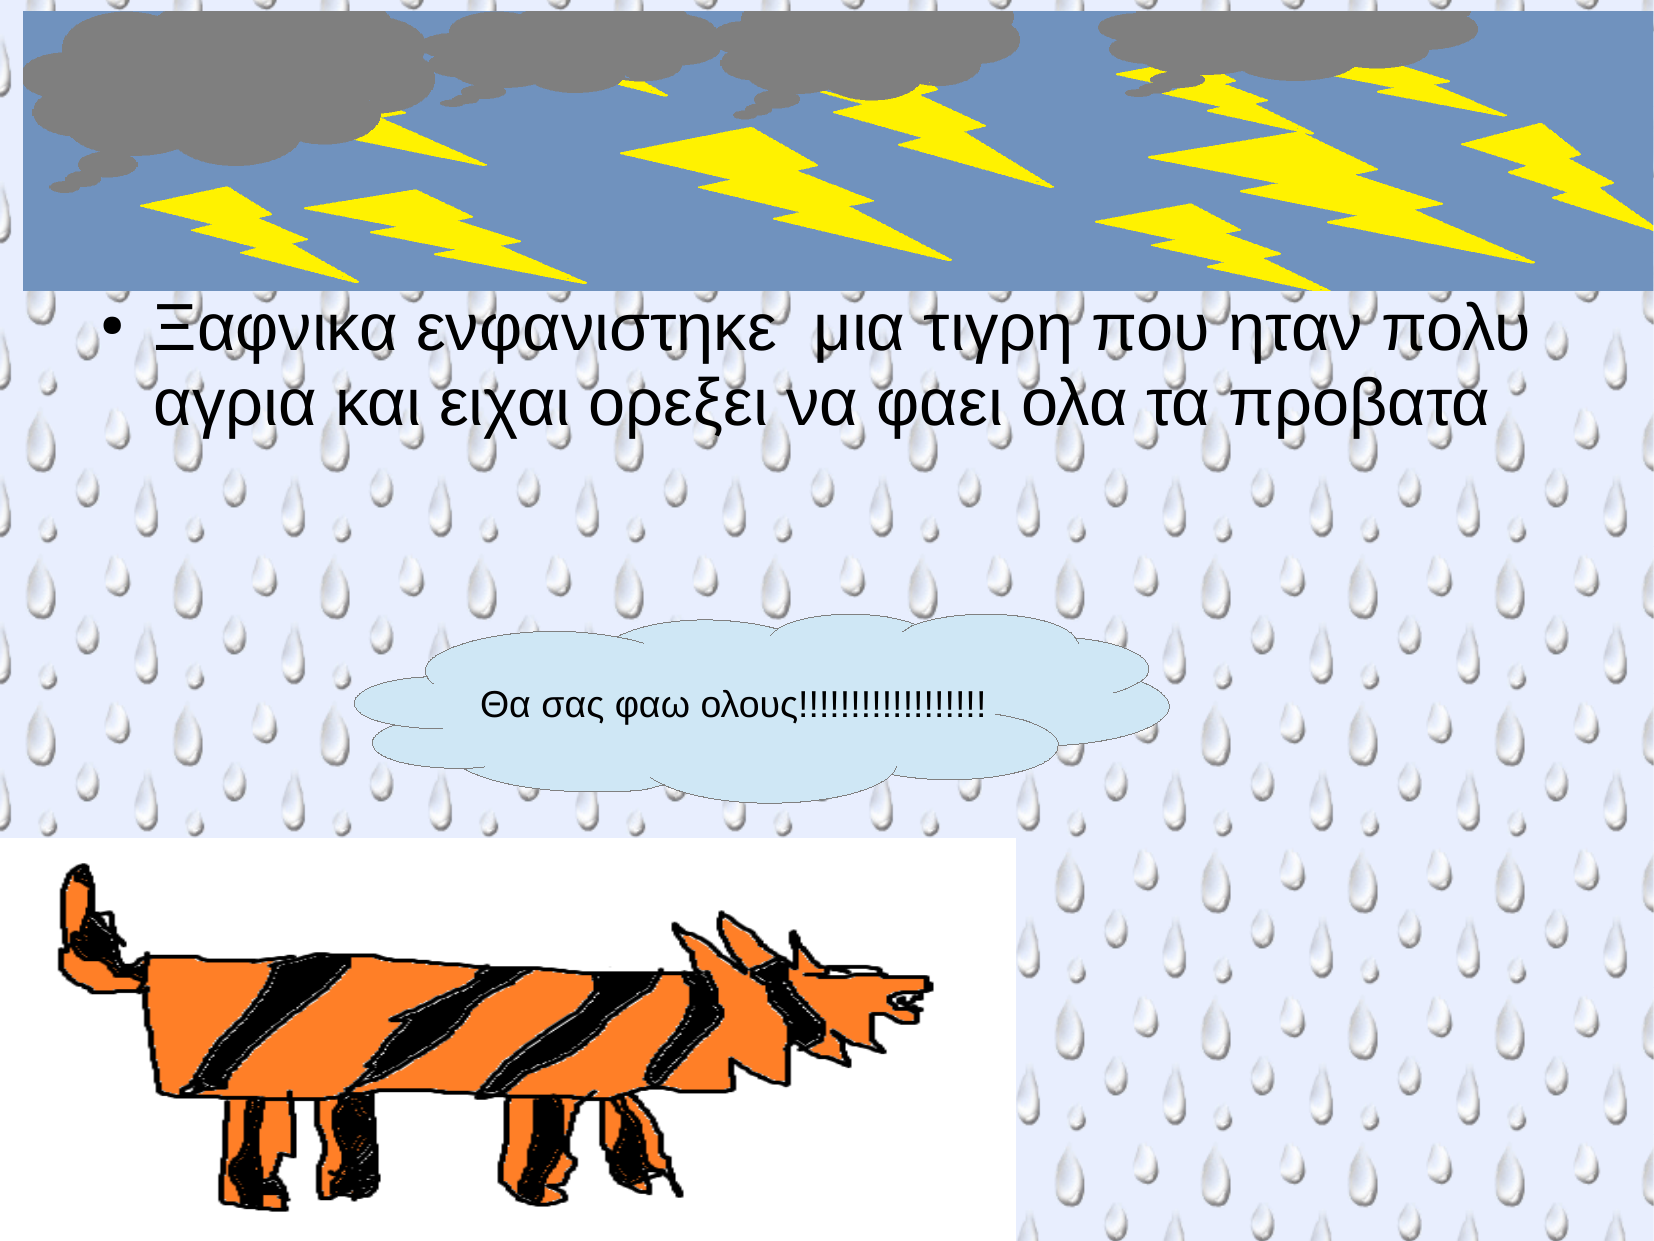

# ﾿
Ξαφνικα ενφανιστηκε μια τιγρη που ηταν πολυ αγρια και ειχαι ορεξει να φαει ολα τα προβατα
Θα σας φαω ολους!!!!!!!!!!!!!!!!!!